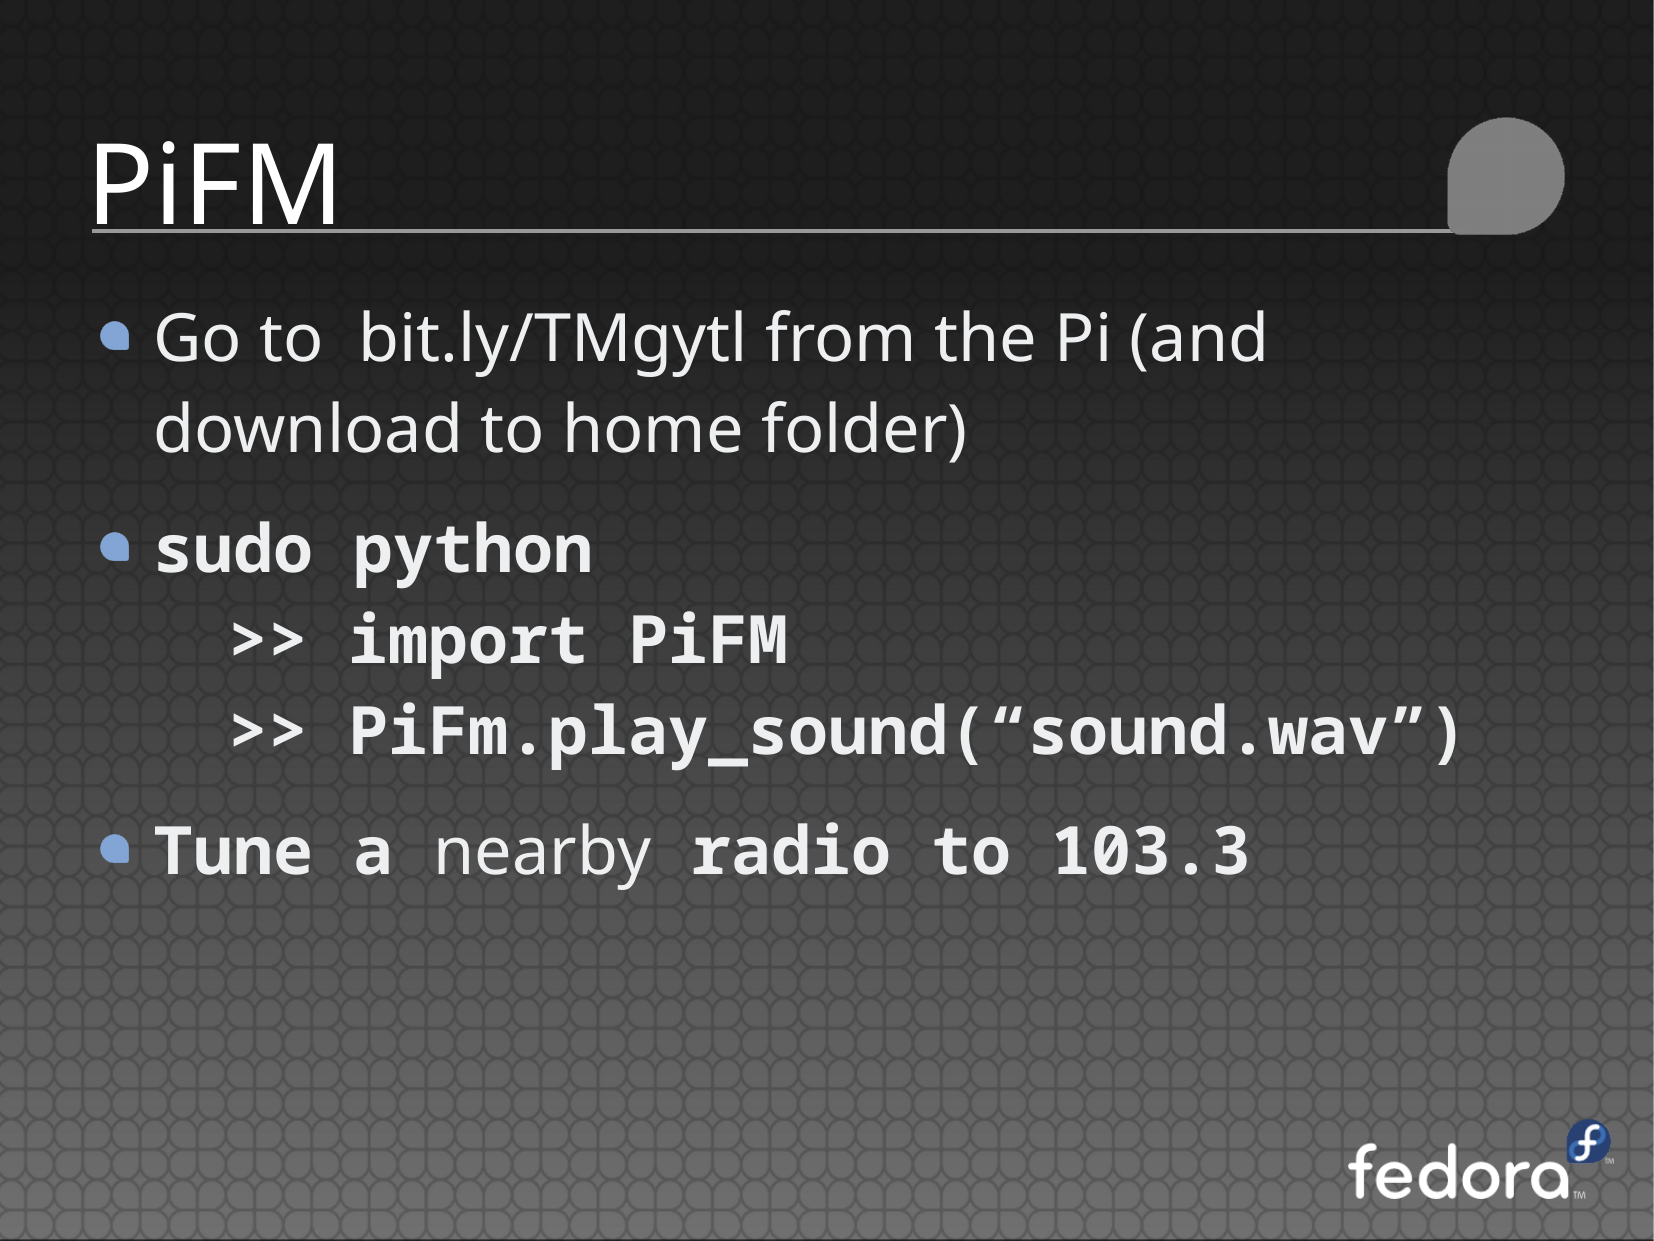

# PiFM
Go to bit.ly/TMgytl from the Pi (and download to home folder)
sudo python
	>> import PiFM
	>> PiFm.play_sound(“sound.wav”)
Tune a nearby radio to 103.3